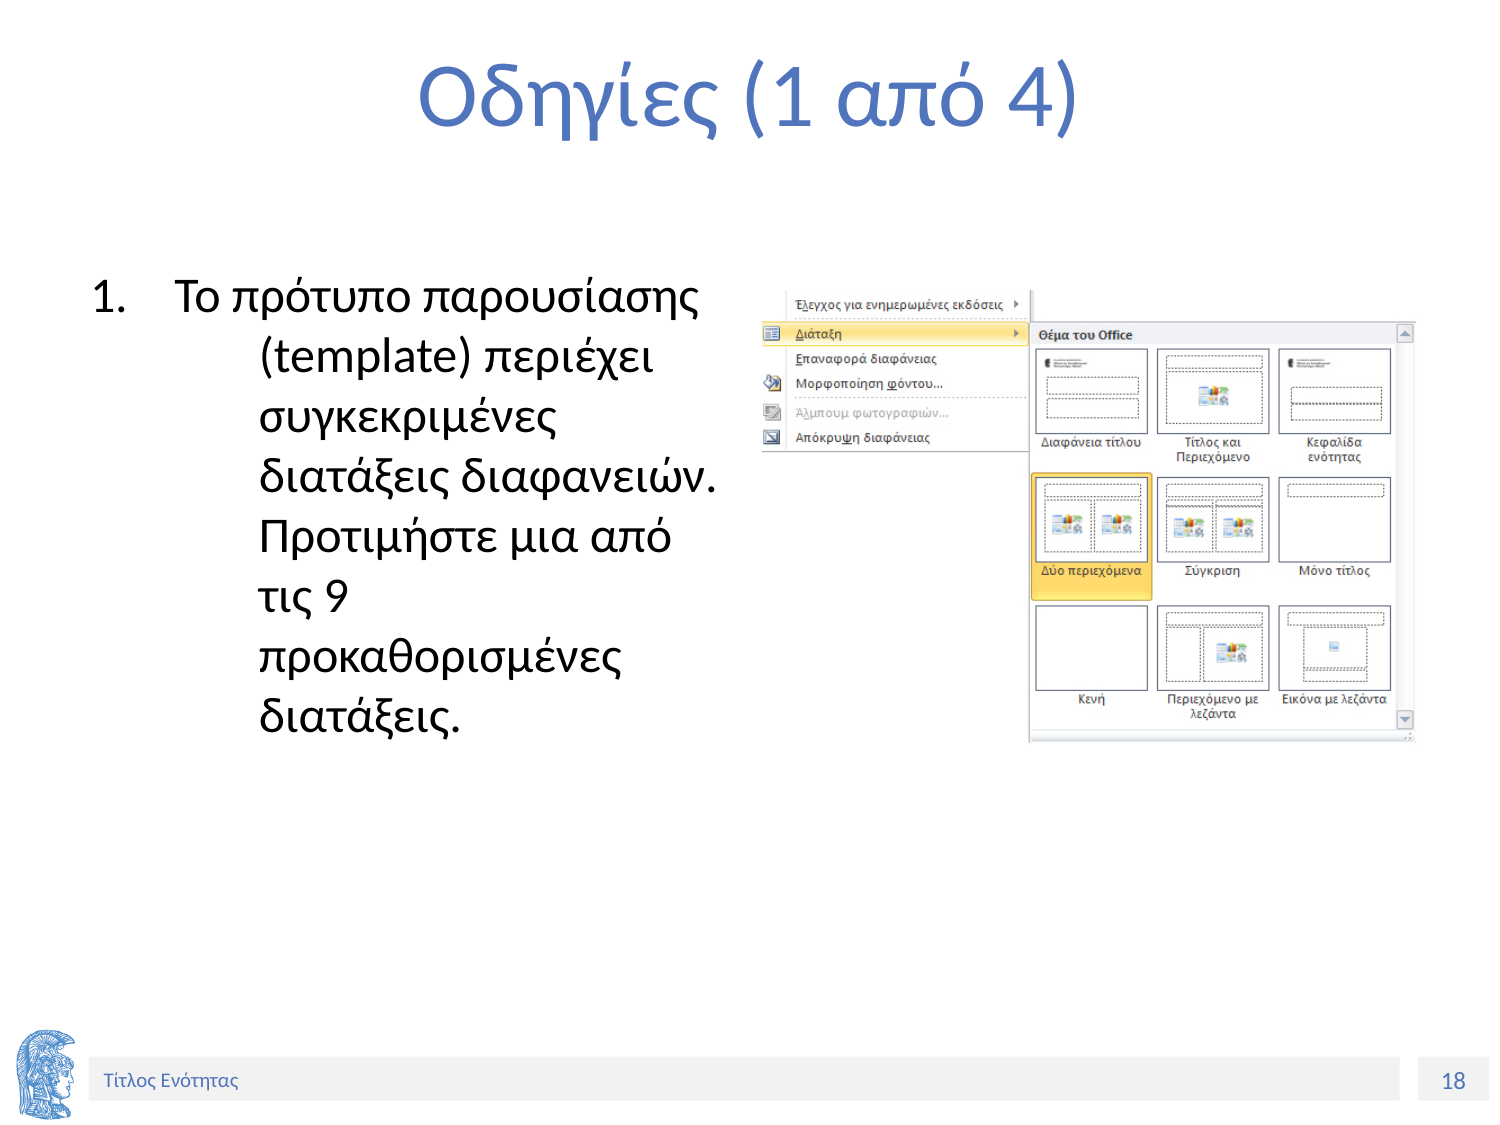

# Οδηγίες (1 από 4)
Το πρότυπο παρουσίασης (template) περιέχει συγκεκριμένες διατάξεις διαφανειών. Προτιμήστε μια από τις 9 προκαθορισμένες διατάξεις.